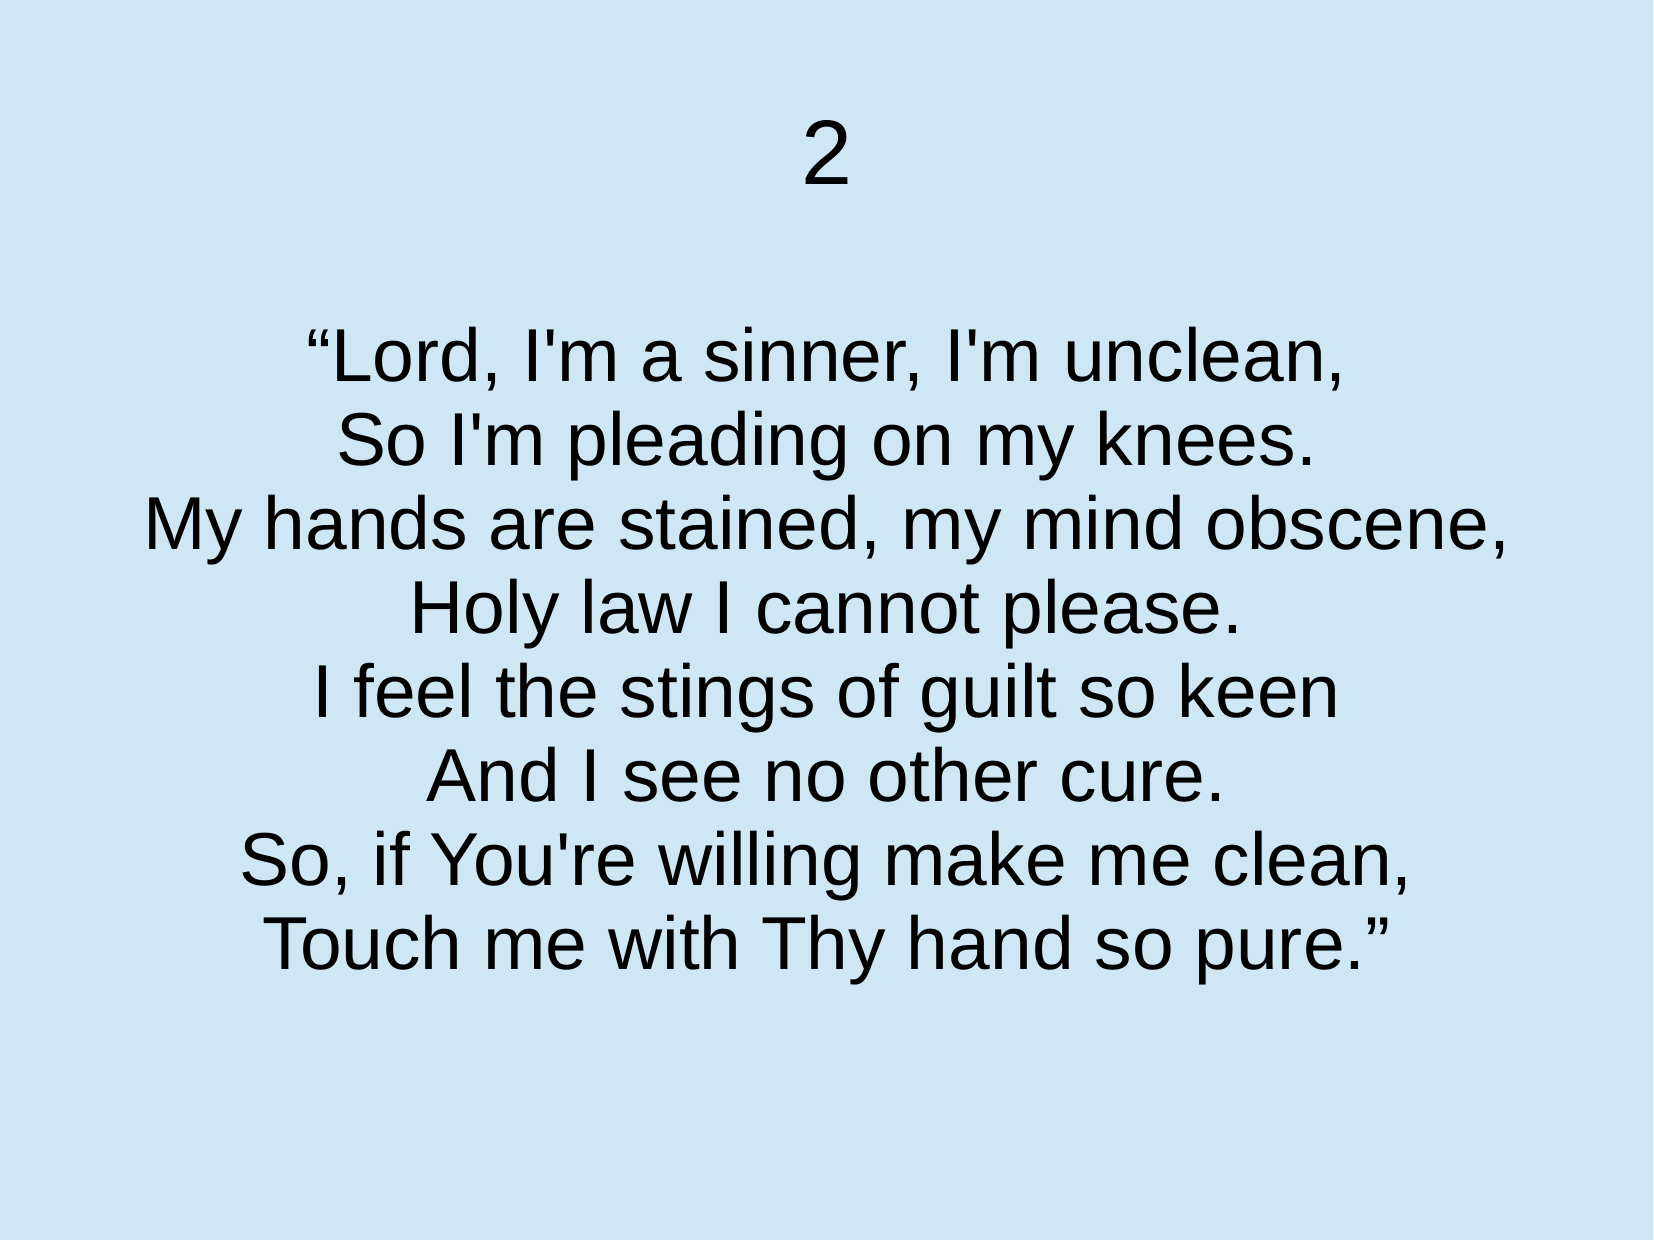

# 2
“Lord, I'm a sinner, I'm unclean,
So I'm pleading on my knees.
My hands are stained, my mind obscene,
Holy law I cannot please.
I feel the stings of guilt so keen
And I see no other cure.
So, if You're willing make me clean,
Touch me with Thy hand so pure.”